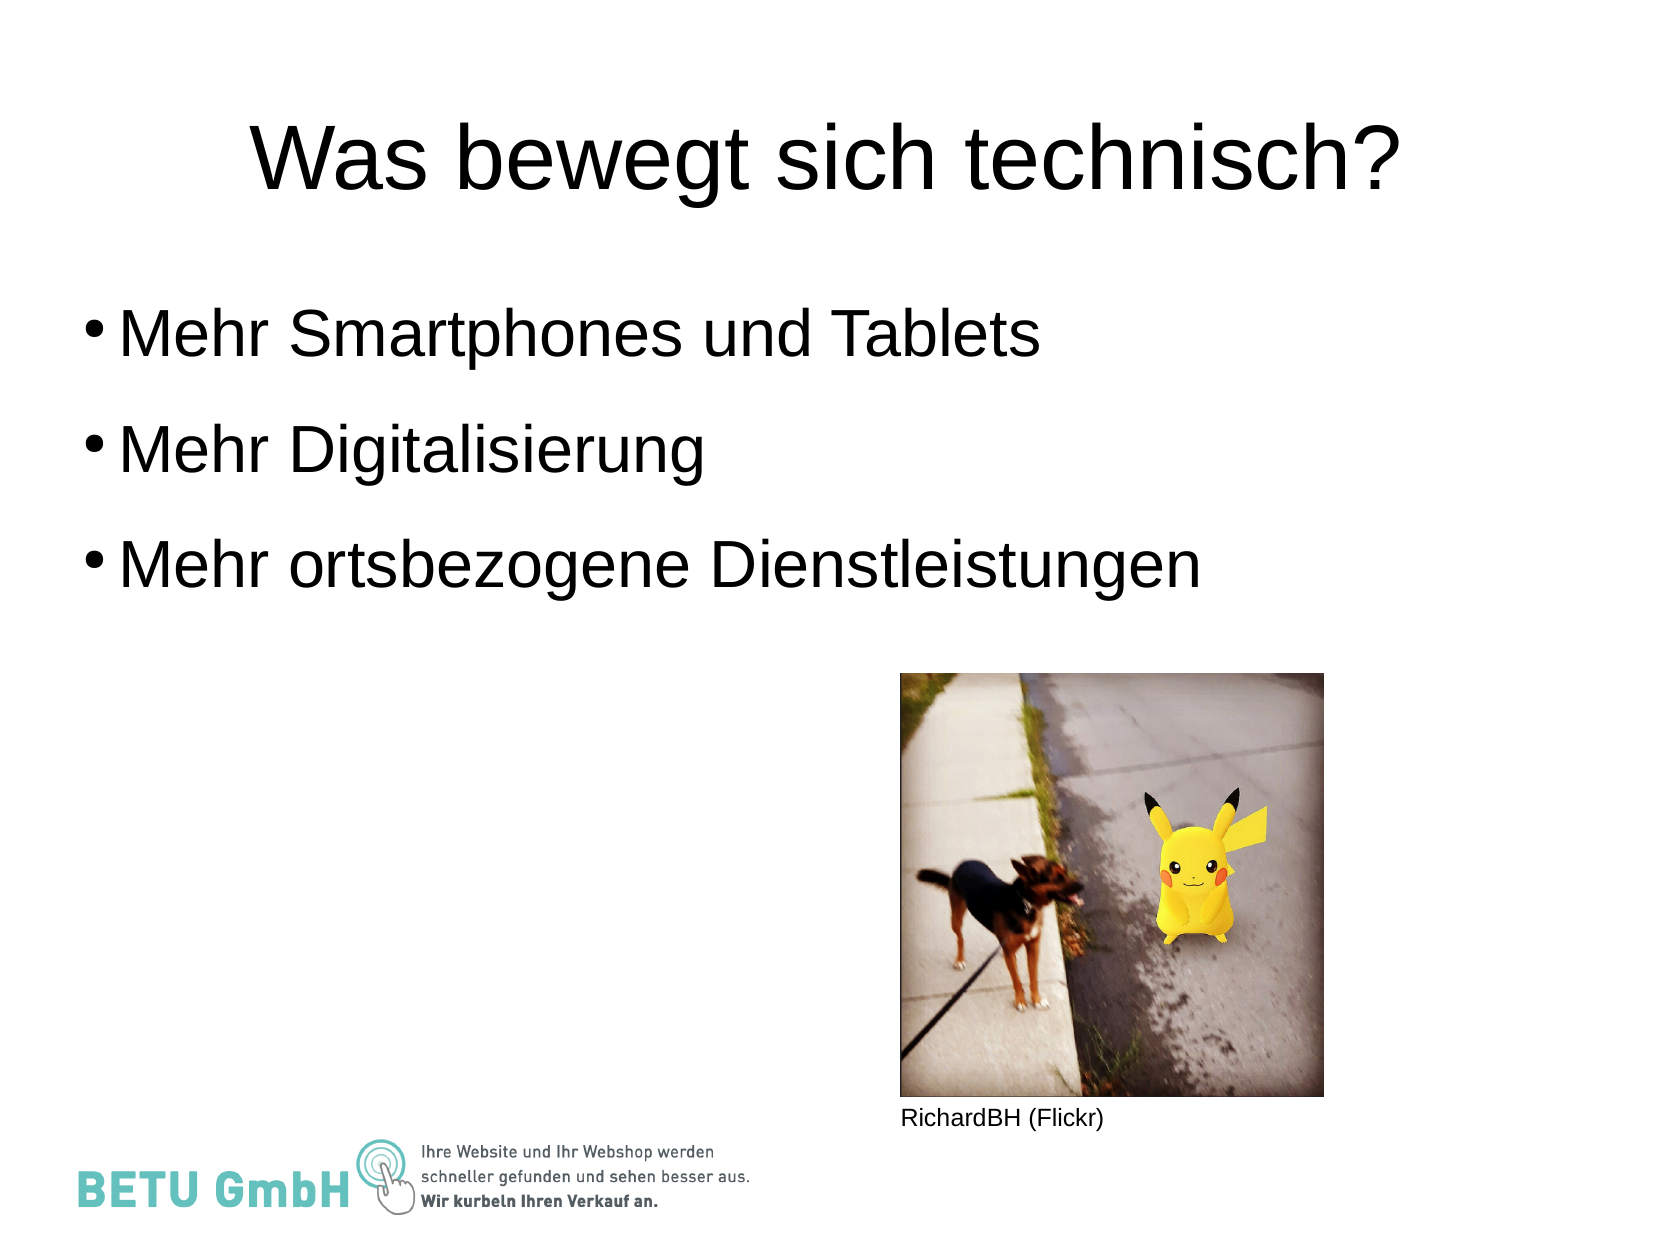

Was bewegt sich technisch?
Mehr Smartphones und Tablets
Mehr Digitalisierung
Mehr ortsbezogene Dienstleistungen
RichardBH (Flickr)